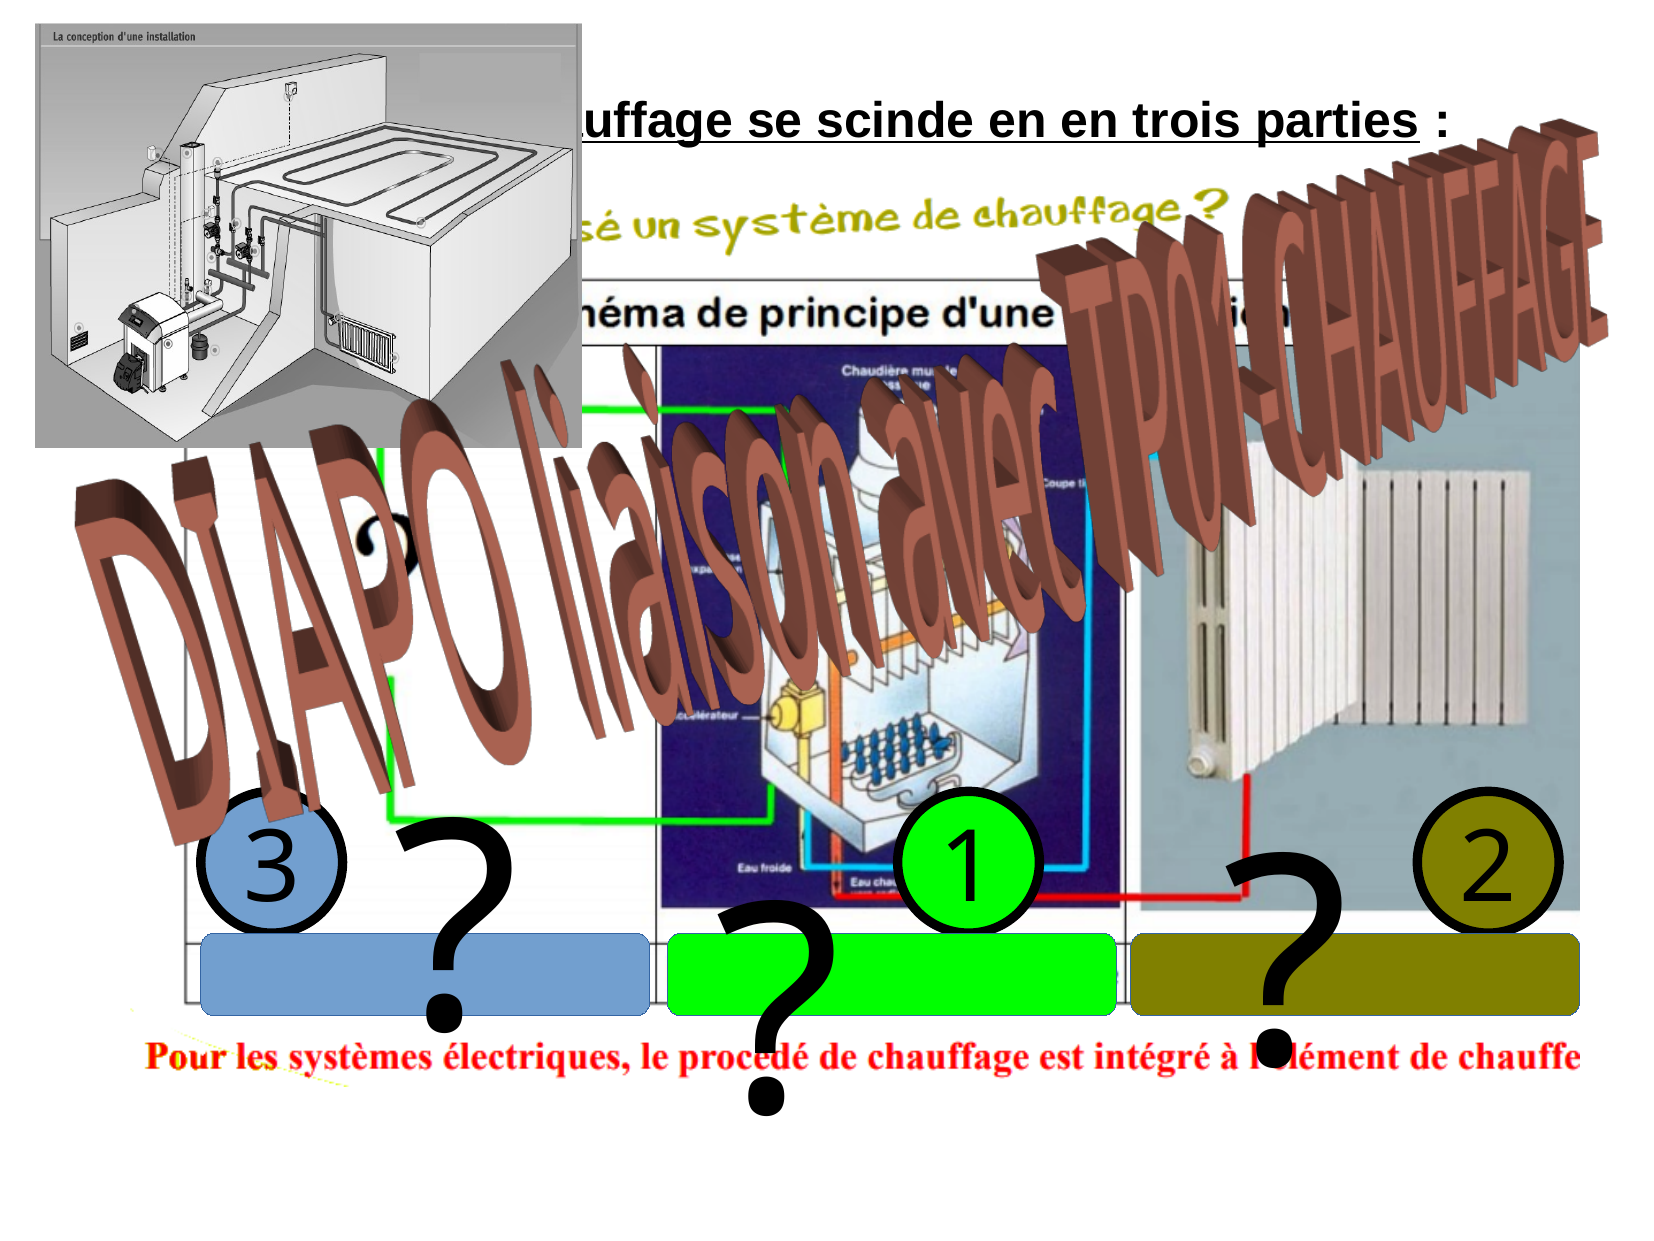

Le principe de chauffage se scinde en en trois parties :
DIAPO liaison avec TP01-CHAUFFAGE
?
?
3
1
2
?